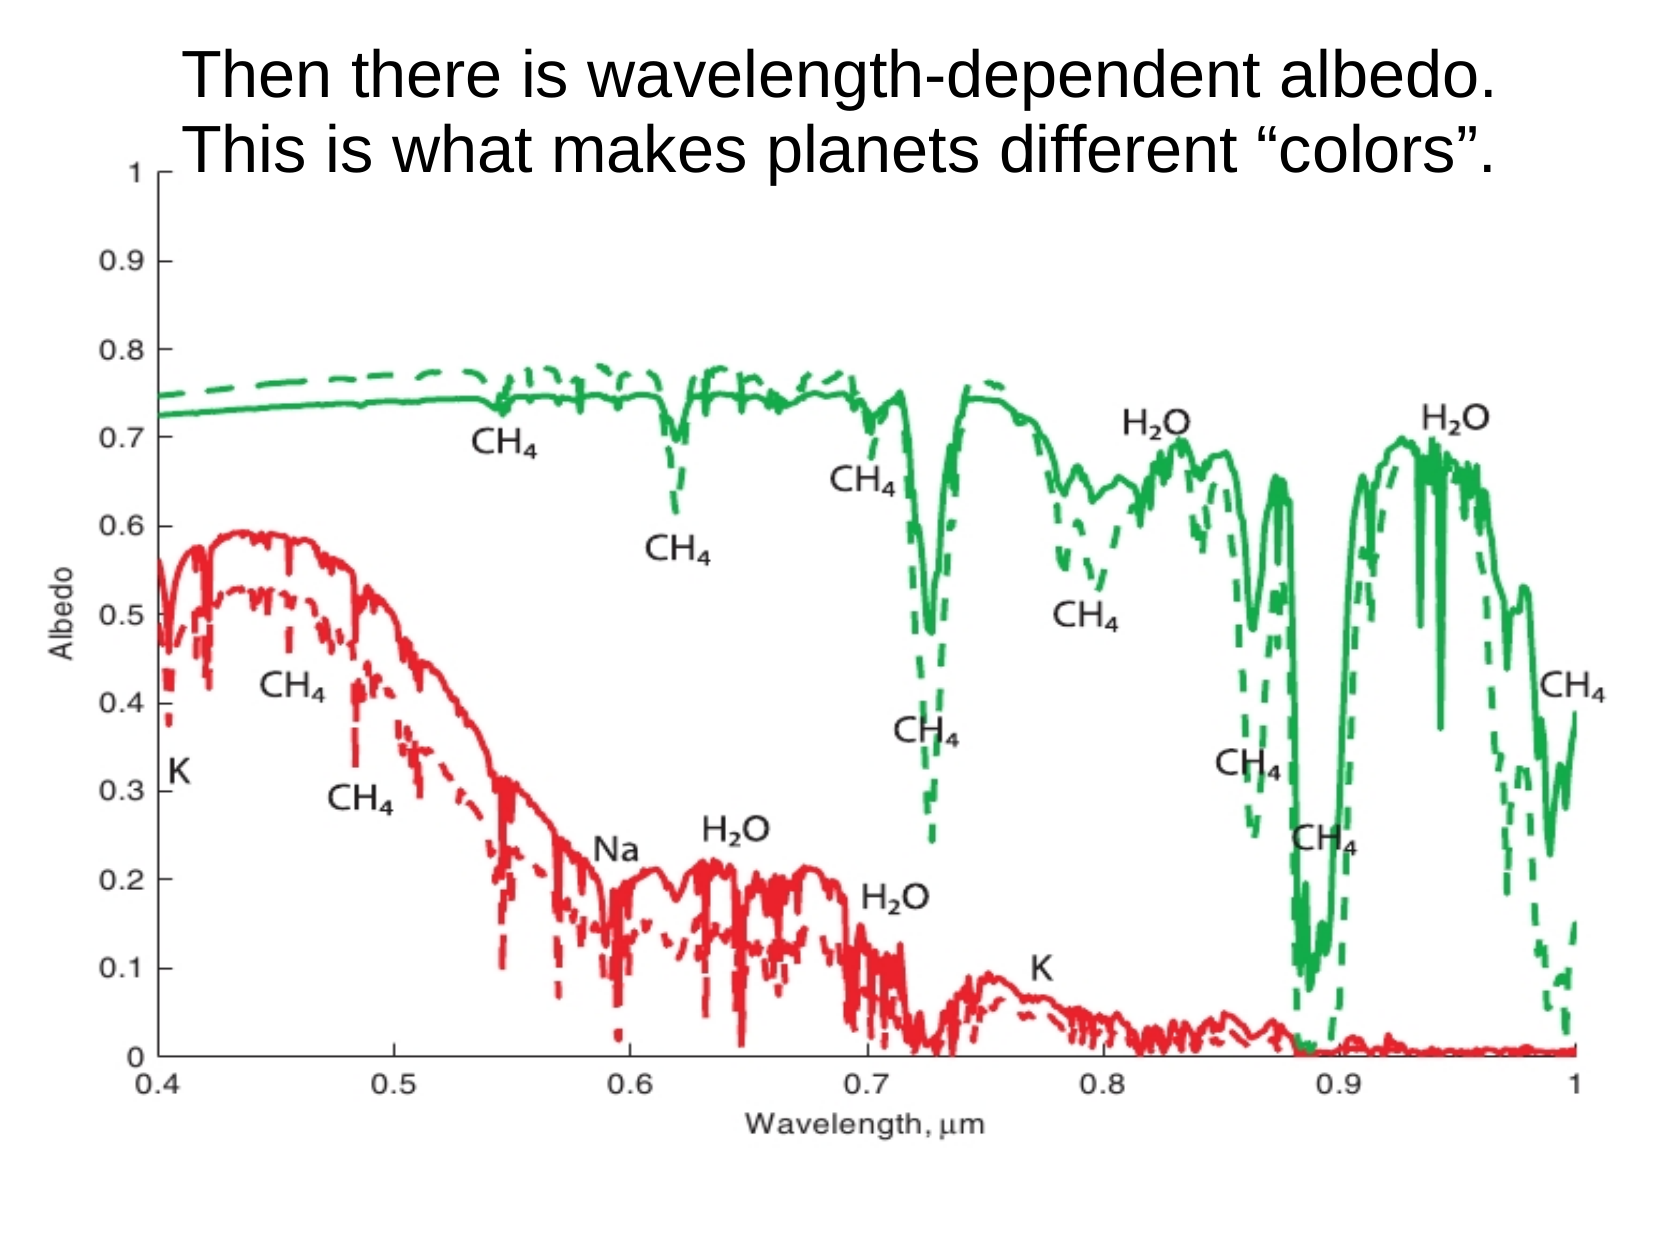

Then there is wavelength-dependent albedo.
This is what makes planets different “colors”.